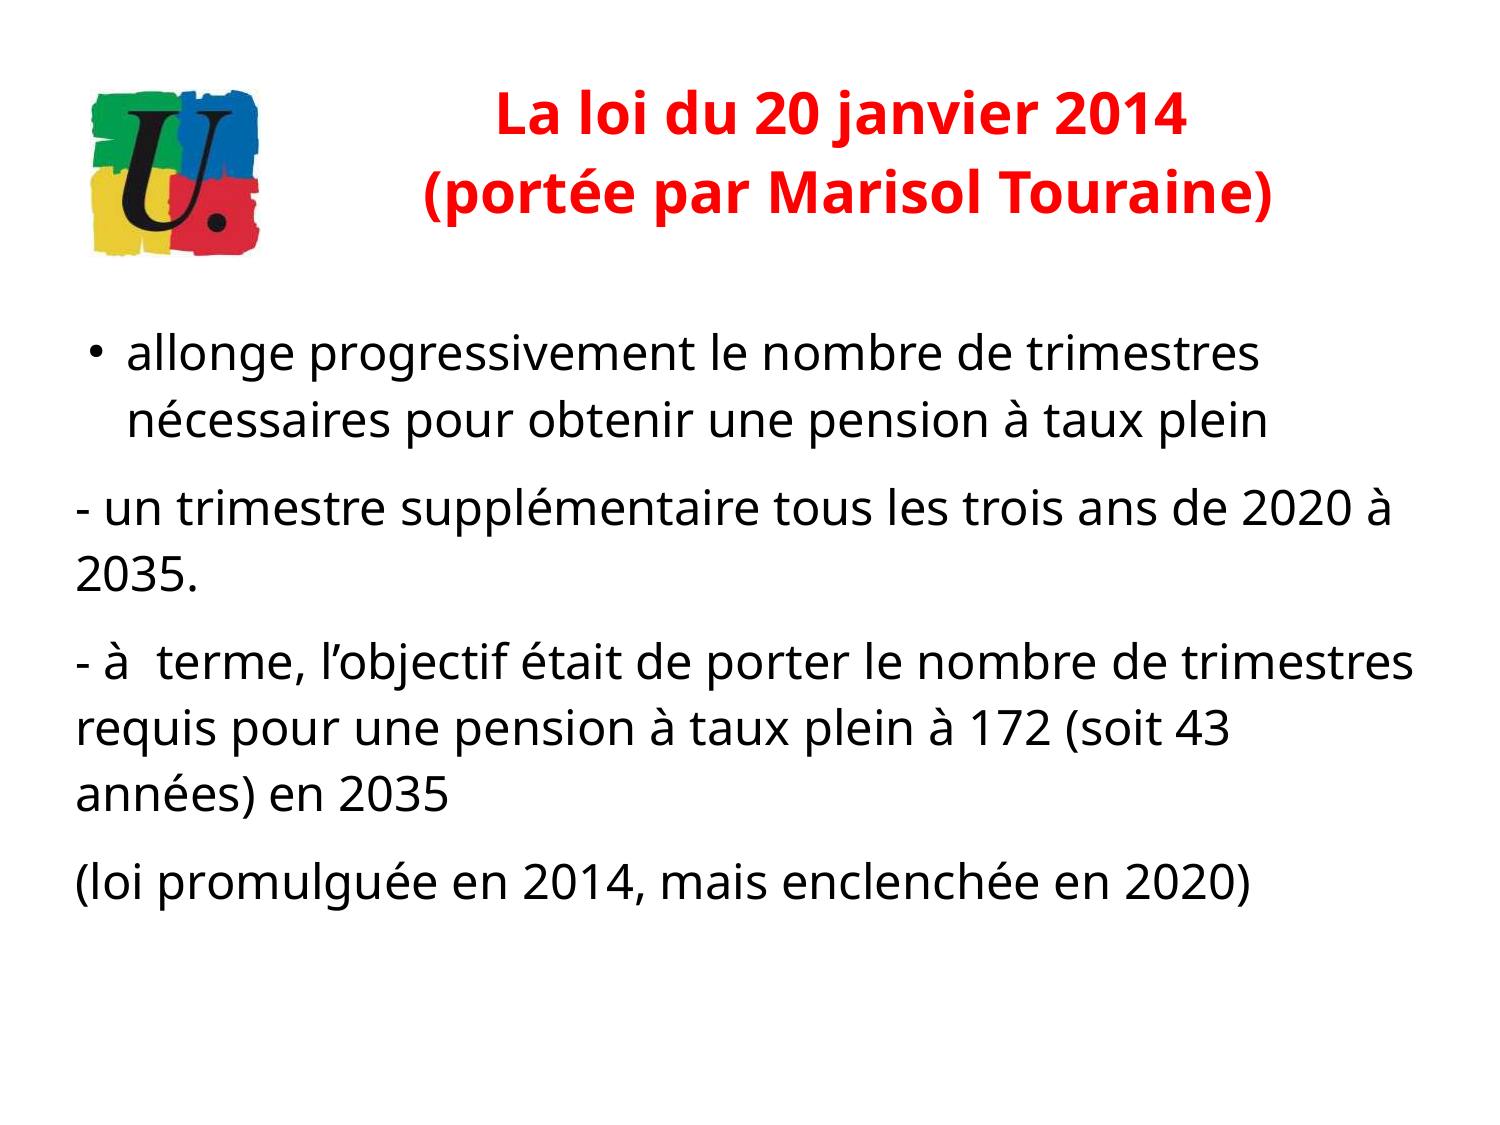

# La loi du 20 janvier 2014 (portée par Marisol Touraine)
allonge progressivement le nombre de trimestres nécessaires pour obtenir une pension à taux plein
- un trimestre supplémentaire tous les trois ans de 2020 à 2035.
- à terme, l’objectif était de porter le nombre de trimestres requis pour une pension à taux plein à 172 (soit 43 années) en 2035
(loi promulguée en 2014, mais enclenchée en 2020)